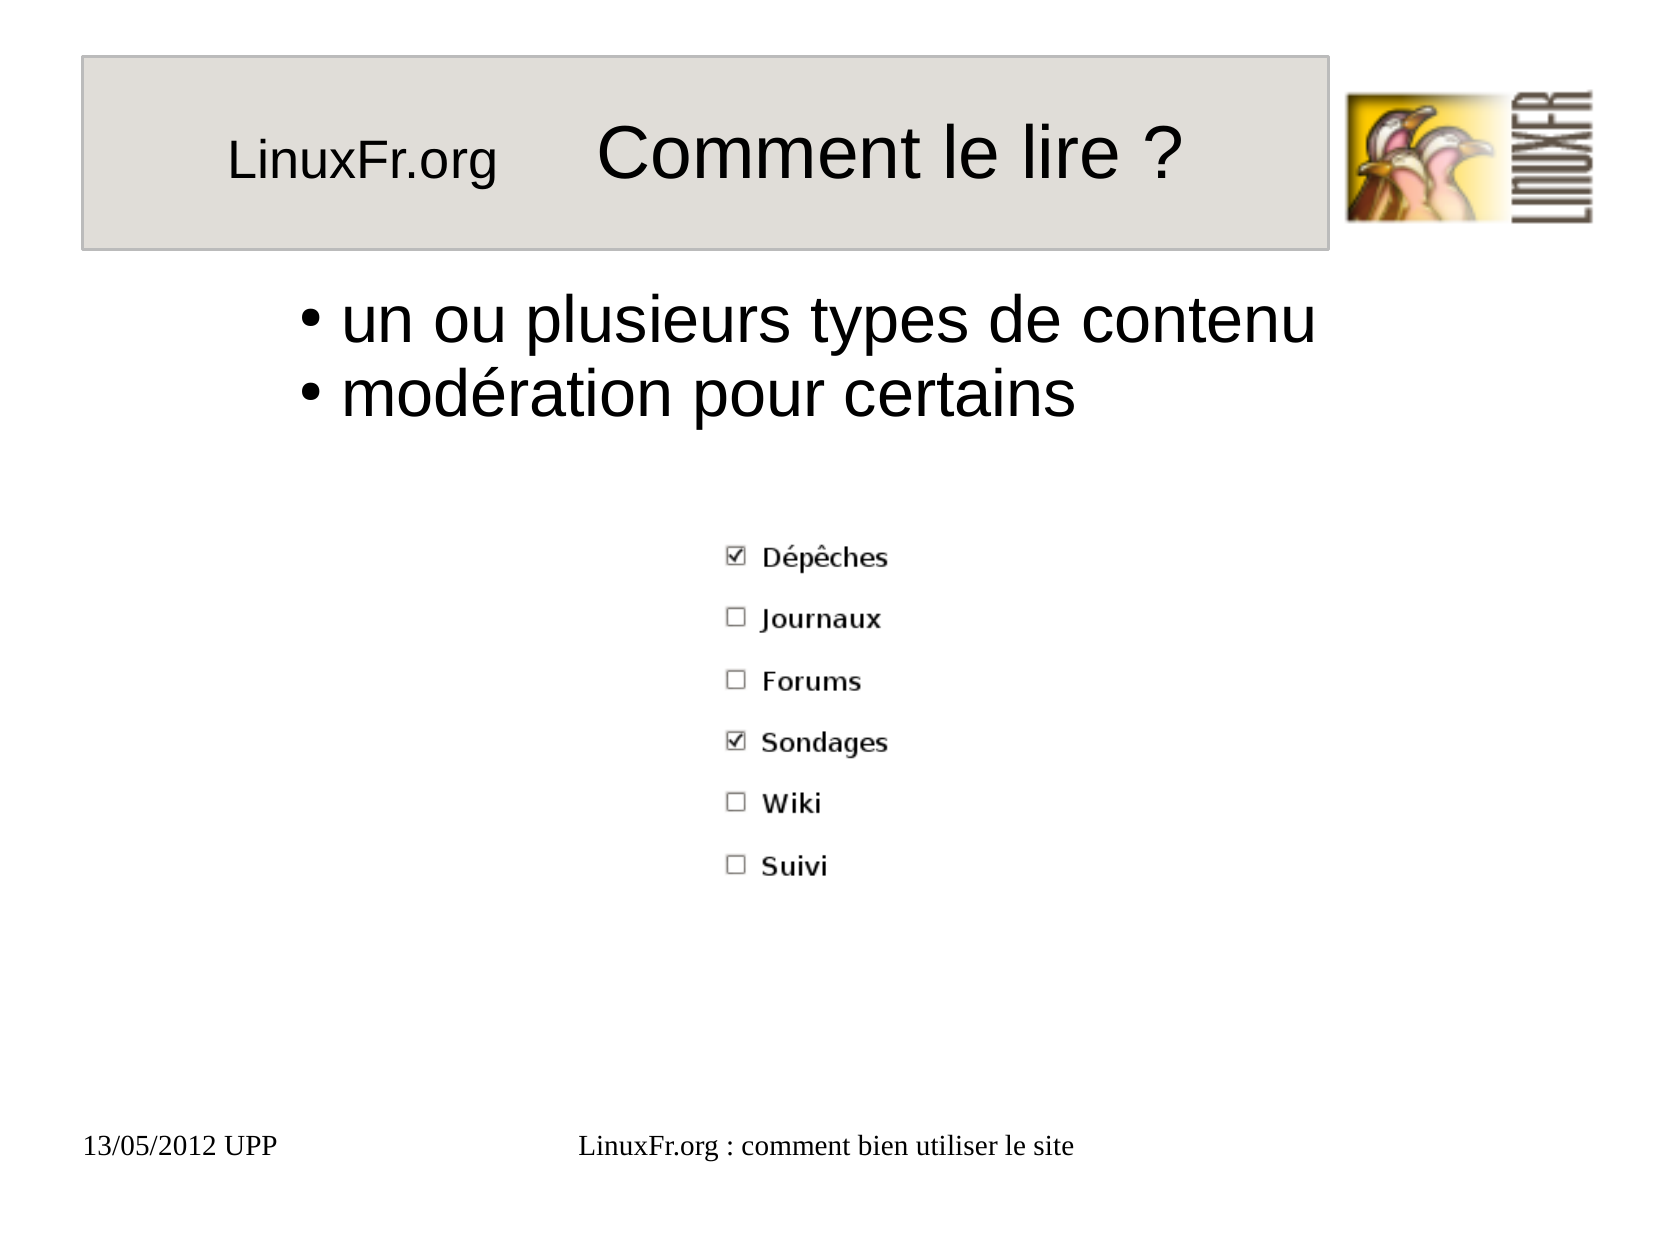

# LinuxFr.org		Comment le lire ?
 un ou plusieurs types de contenu
 modération pour certains